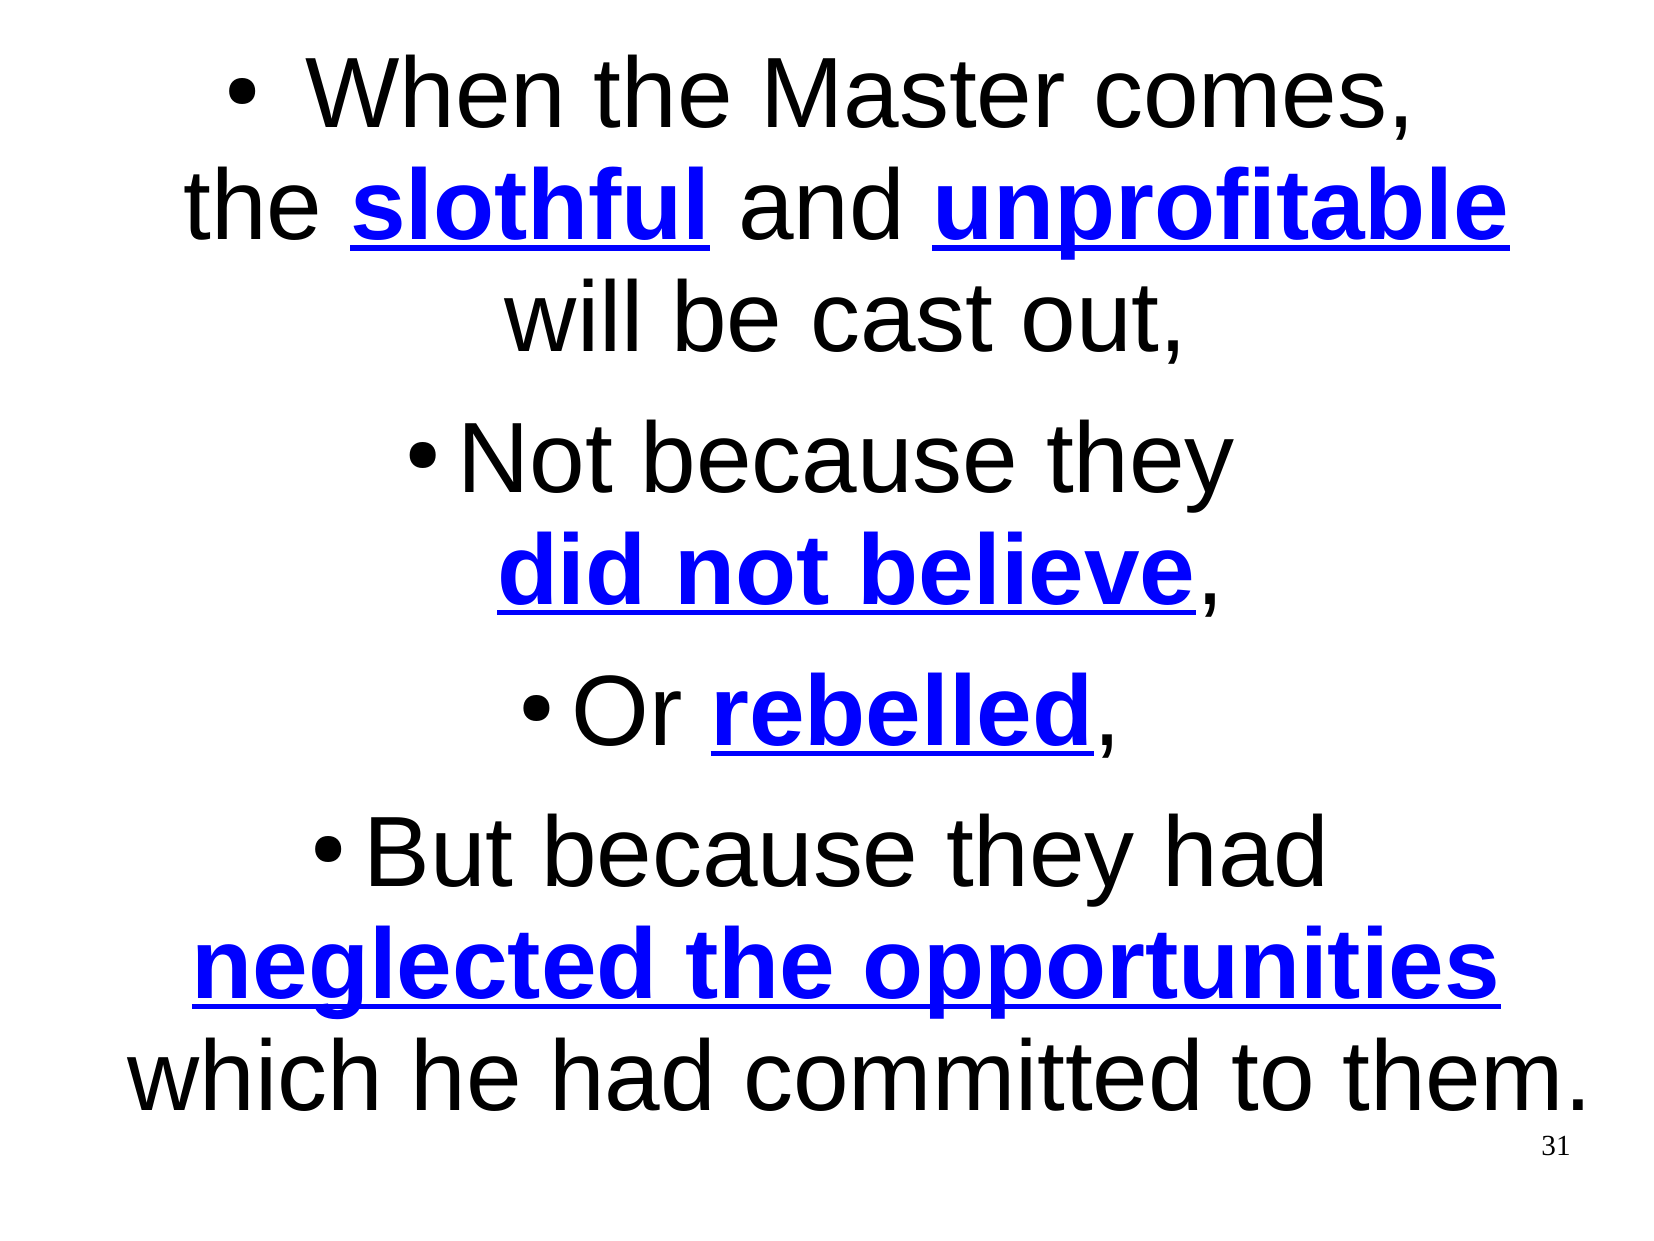

# When the Master comes, the slothful and unprofitable will be cast out,
Not because they
did not believe,
Or rebelled,
But because they had
neglected the opportunities
which he had committed to them.
31